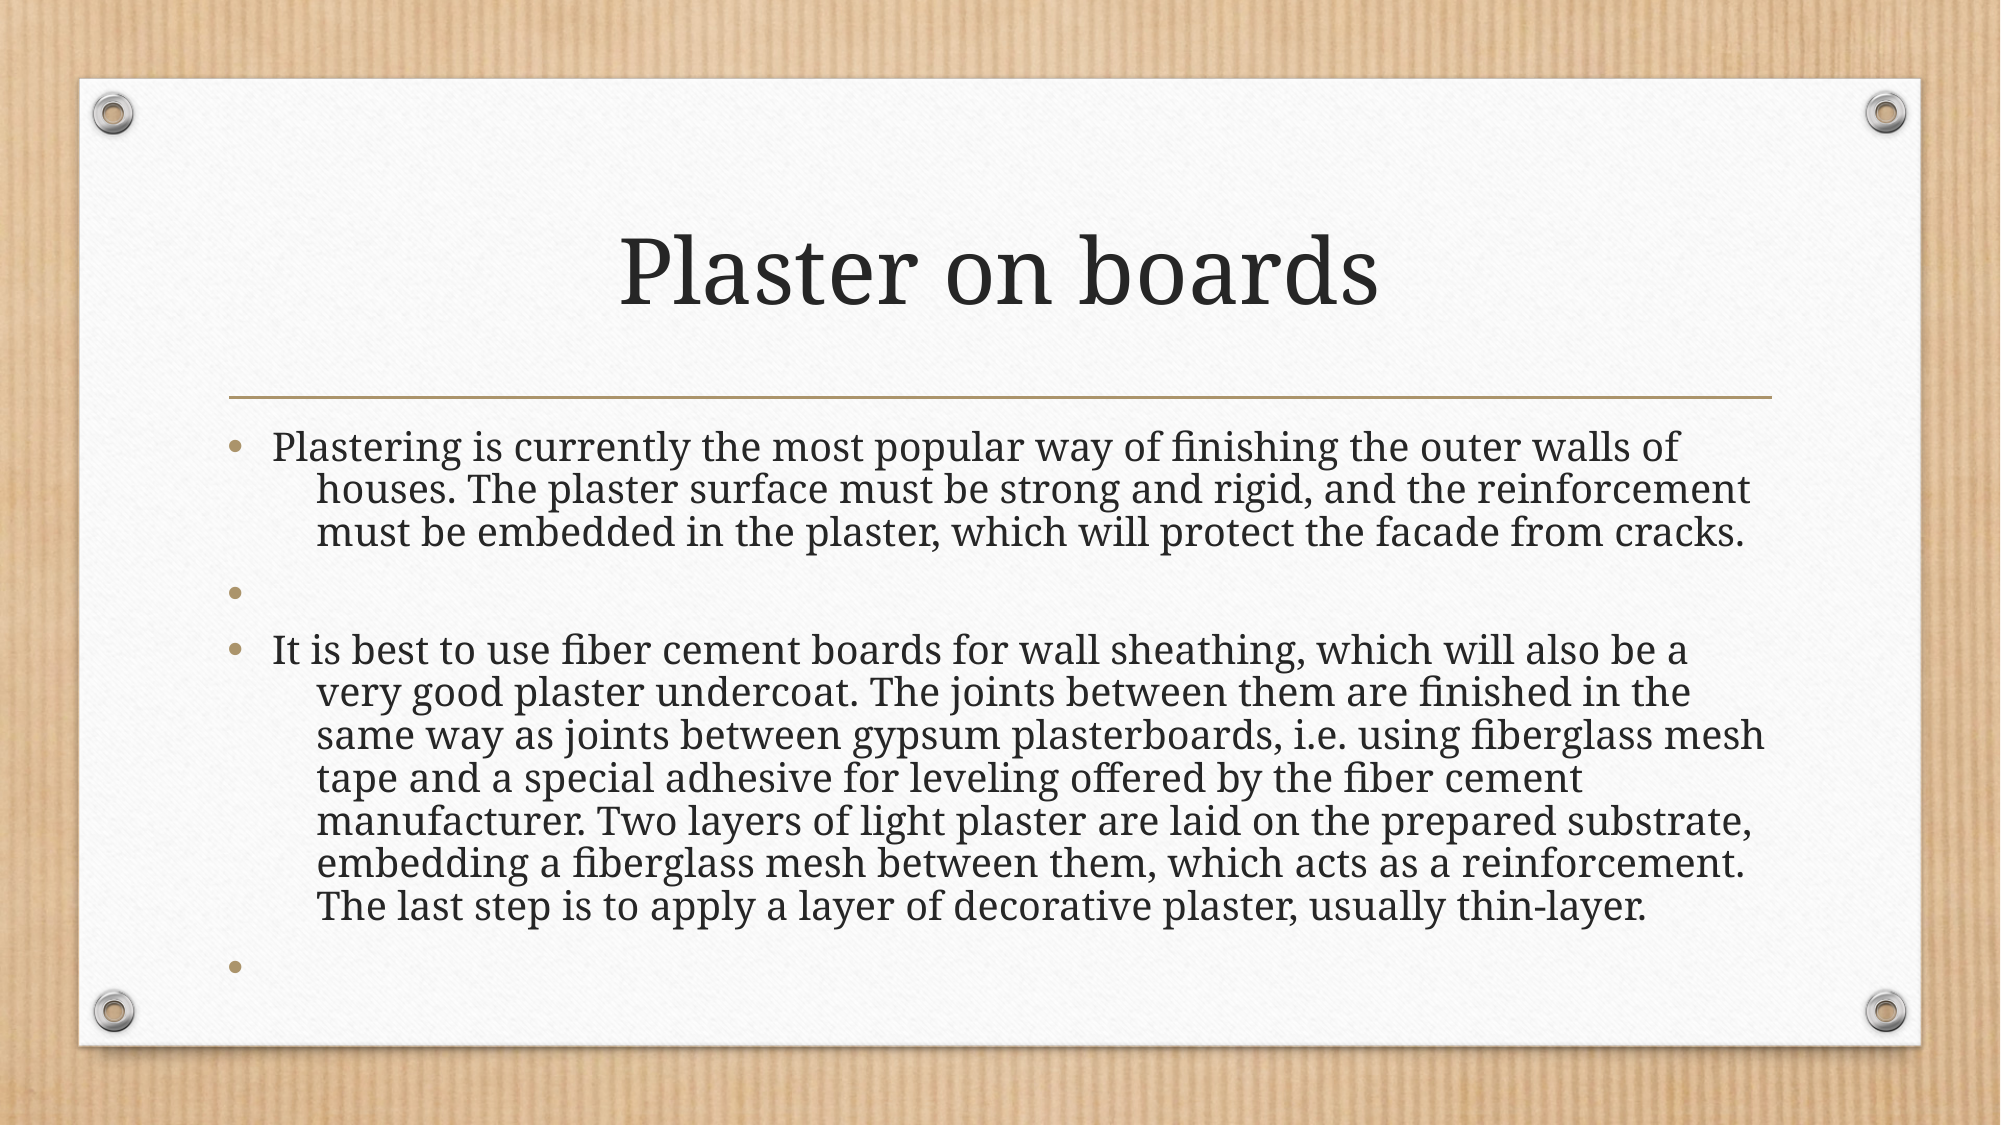

# Plaster on boards
Plastering is currently the most popular way of finishing the outer walls of houses. The plaster surface must be strong and rigid, and the reinforcement must be embedded in the plaster, which will protect the facade from cracks.
It is best to use fiber cement boards for wall sheathing, which will also be a very good plaster undercoat. The joints between them are finished in the same way as joints between gypsum plasterboards, i.e. using fiberglass mesh tape and a special adhesive for leveling offered by the fiber cement manufacturer. Two layers of light plaster are laid on the prepared substrate, embedding a fiberglass mesh between them, which acts as a reinforcement. The last step is to apply a layer of decorative plaster, usually thin-layer.